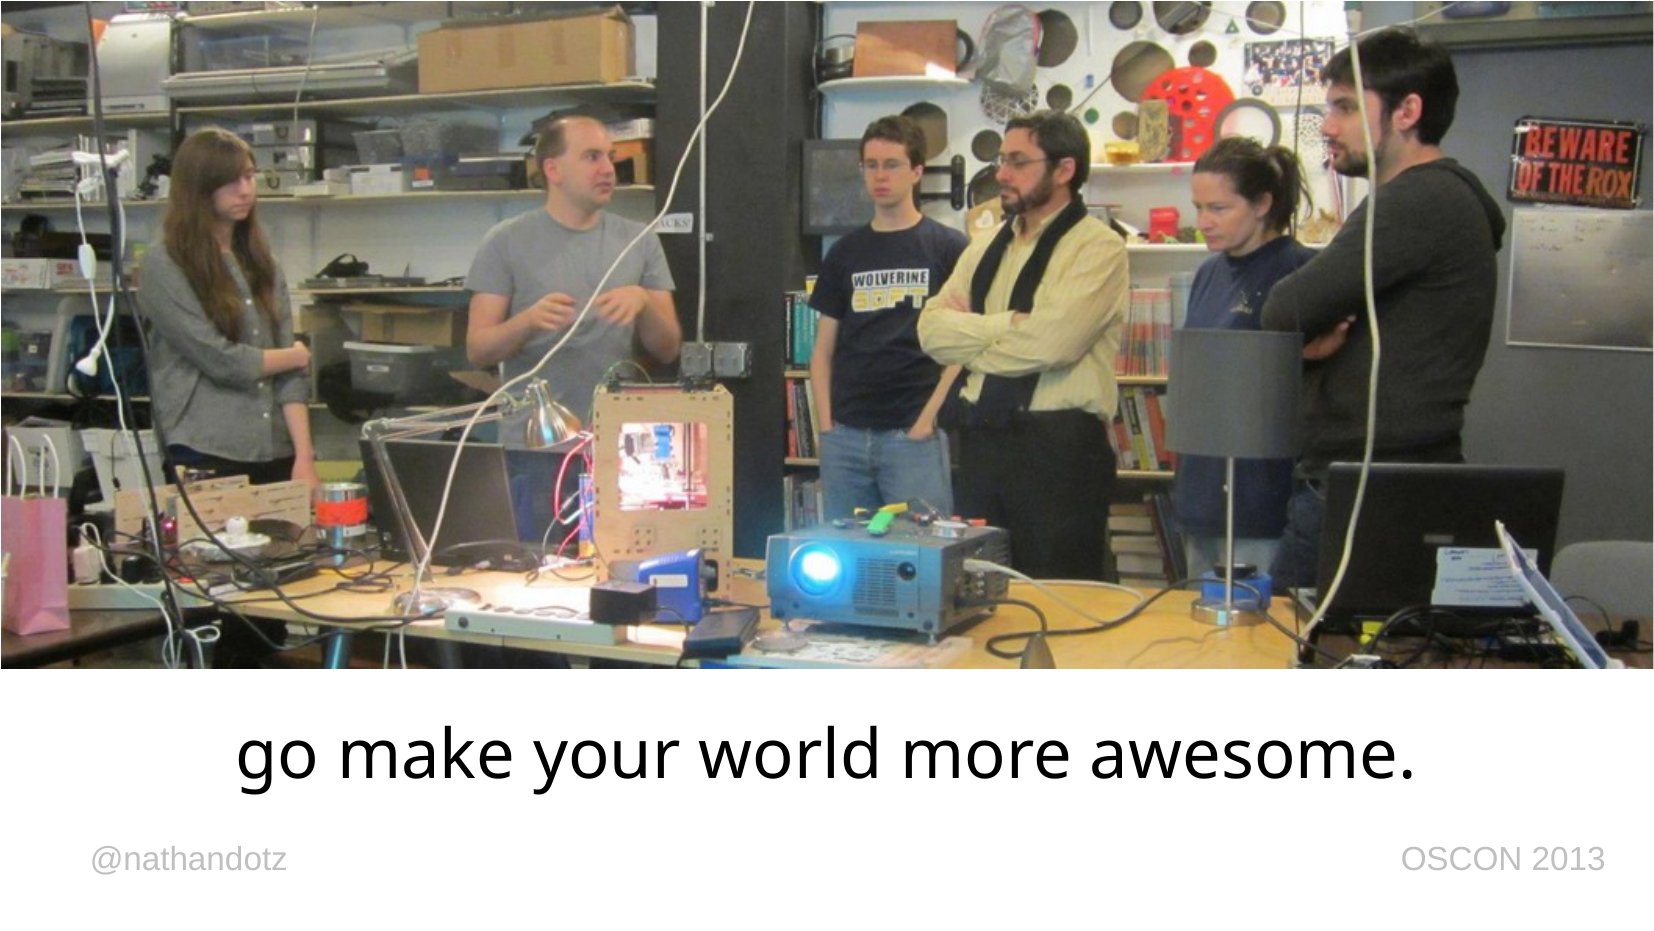

# go make your world more awesome.
@nathandotz
OSCON 2013